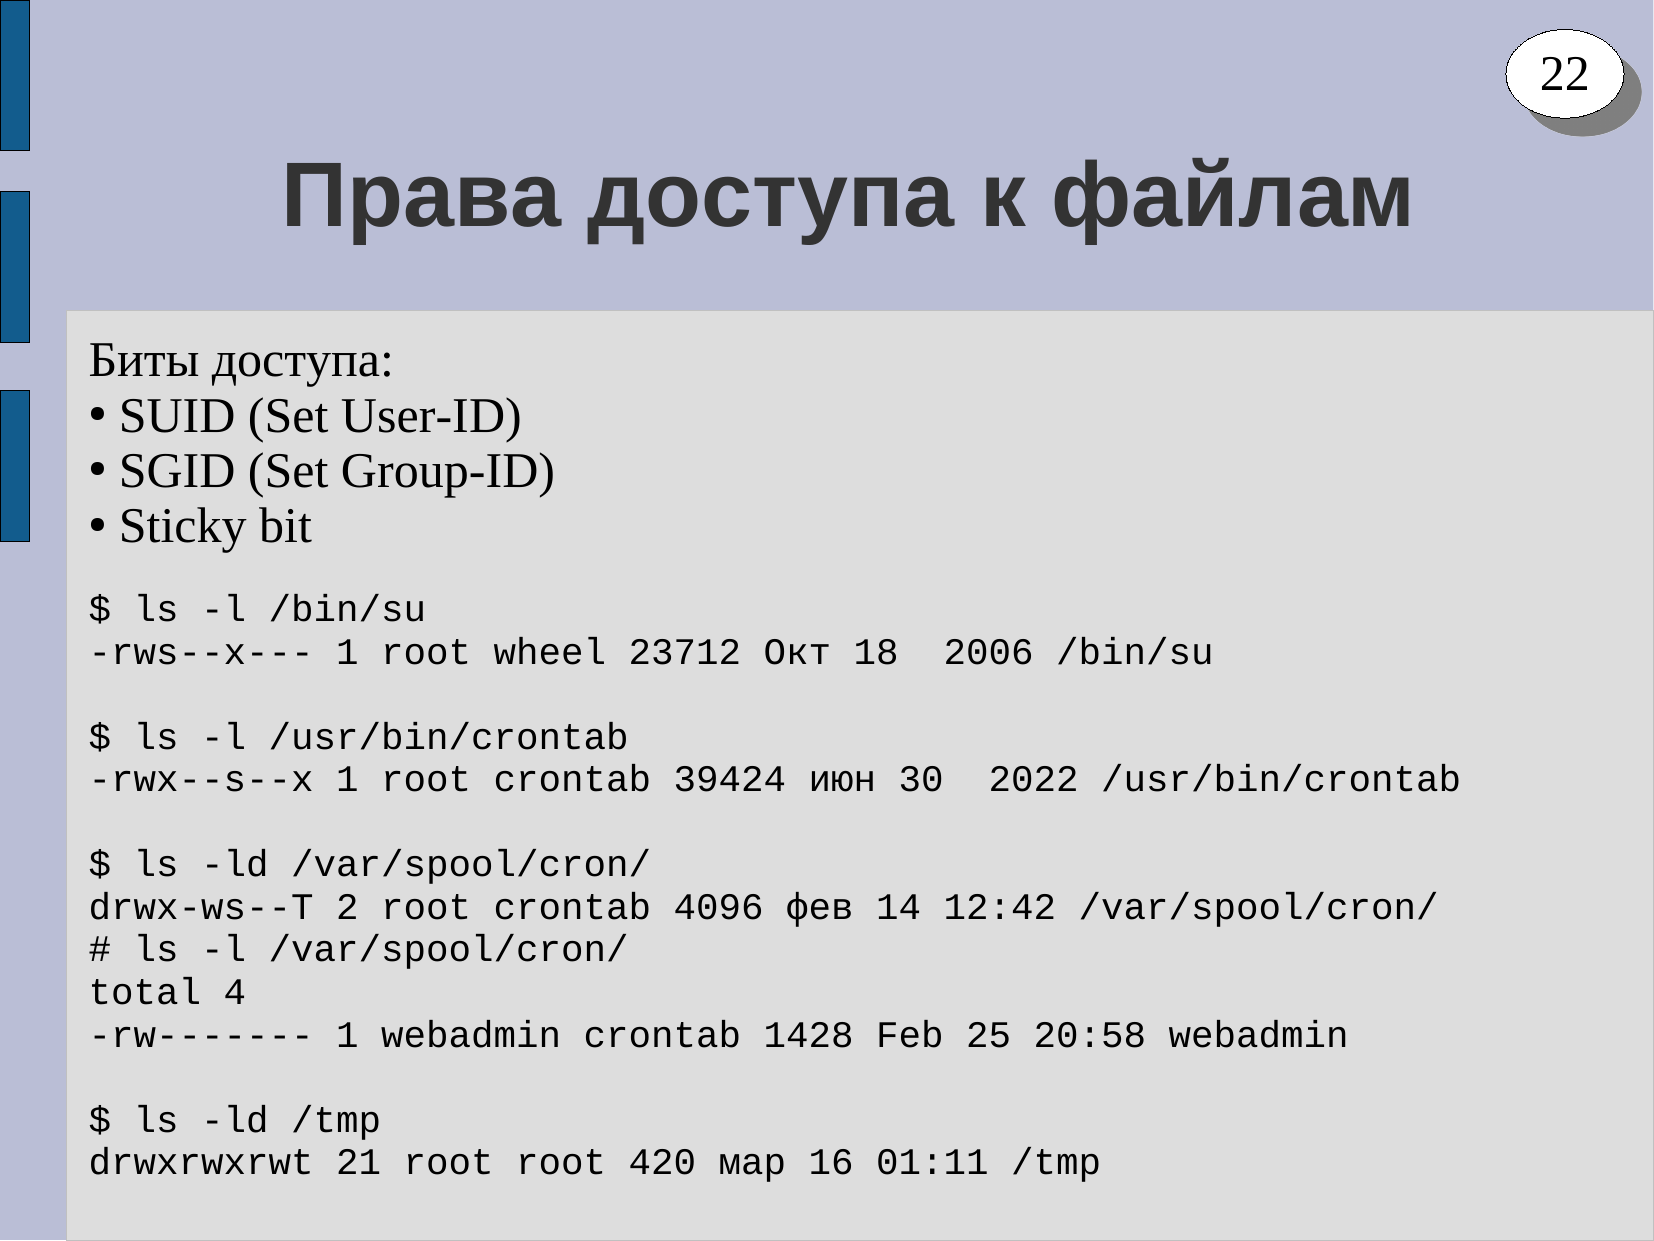

22
# Права доступа к файлам
Биты доступа:
 SUID (Set User-ID)
 SGID (Set Group-ID)
 Sticky bit
$ ls -l /bin/su
-rws--x--- 1 root wheel 23712 Окт 18 2006 /bin/su
$ ls -l /usr/bin/crontab
-rwx--s--x 1 root crontab 39424 июн 30 2022 /usr/bin/crontab
$ ls -ld /var/spool/cron/
drwx-ws--T 2 root crontab 4096 фев 14 12:42 /var/spool/cron/
# ls -l /var/spool/cron/
total 4
-rw------- 1 webadmin crontab 1428 Feb 25 20:58 webadmin
$ ls -ld /tmp
drwxrwxrwt 21 root root 420 мар 16 01:11 /tmp